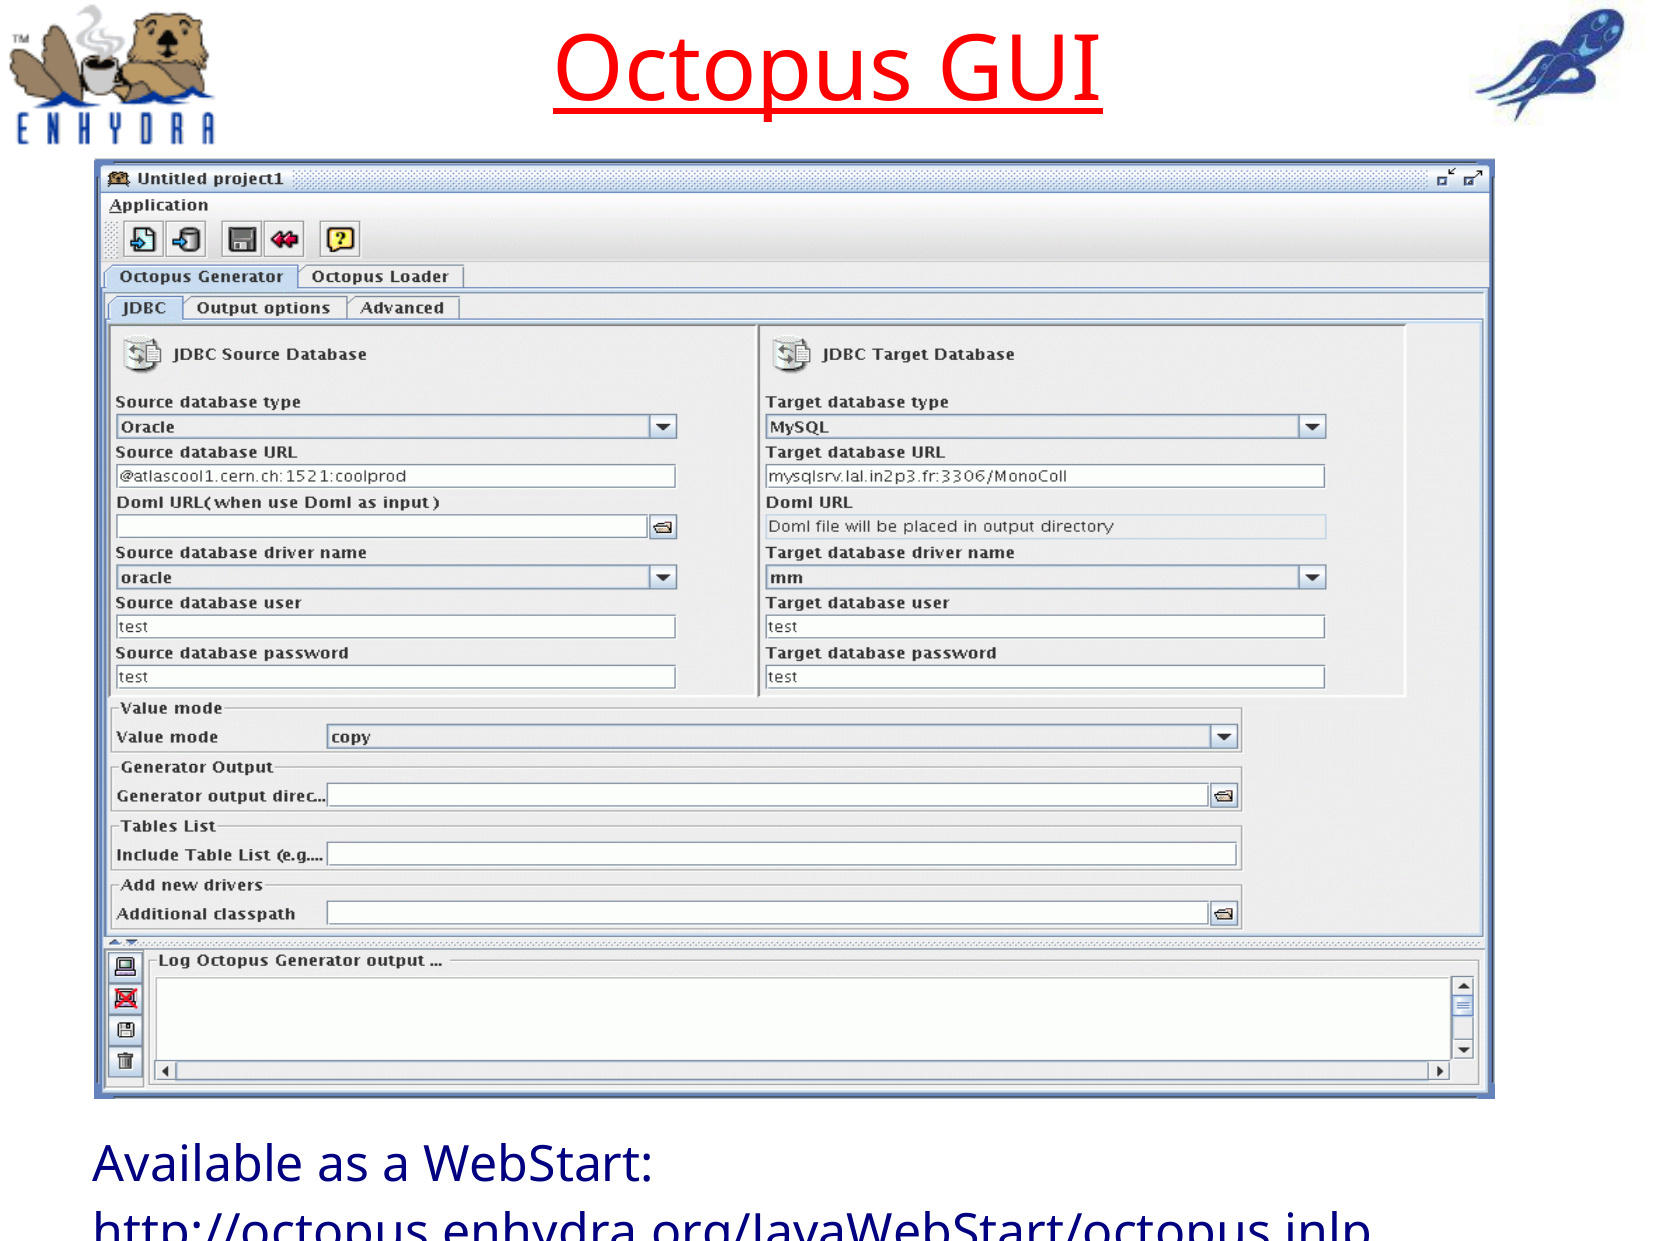

# Octopus GUI
Available as a WebStart: http://octopus.enhydra.org/JavaWebStart/octopus.jnlp